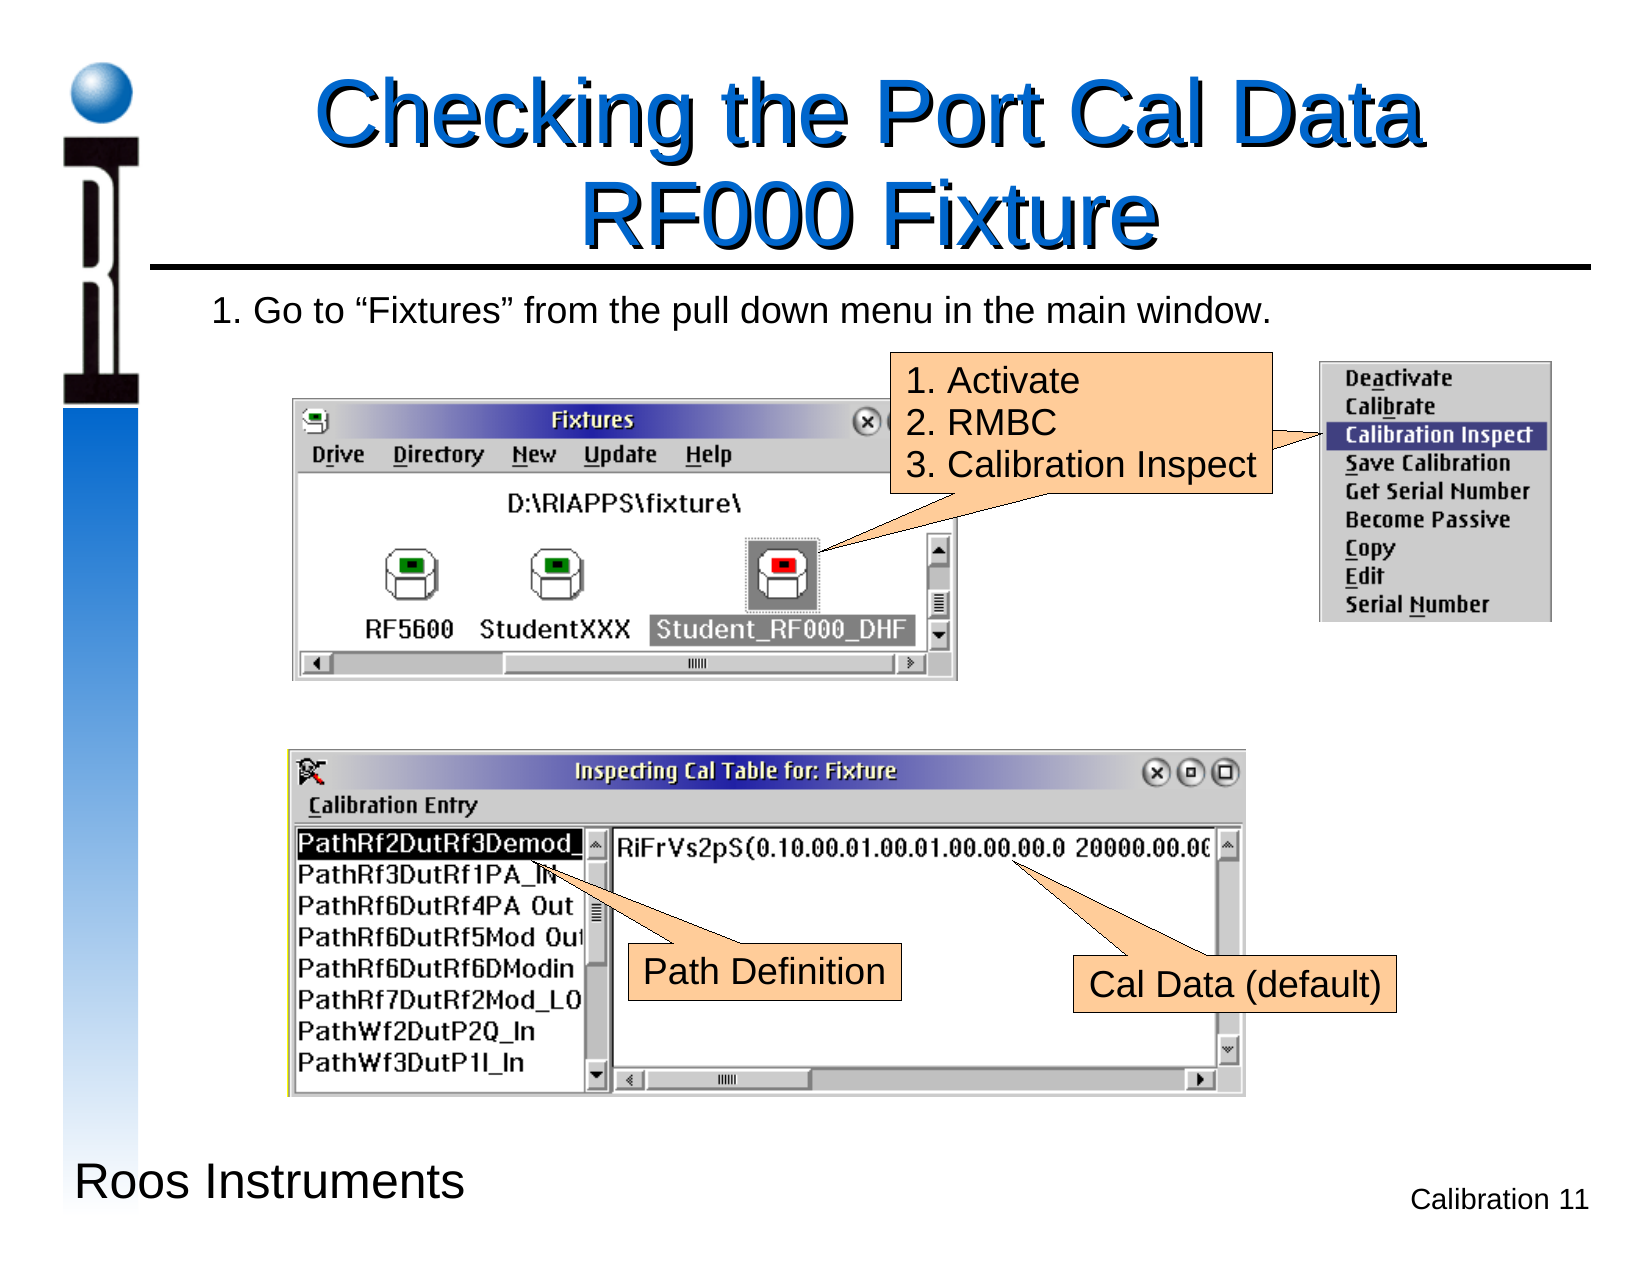

# Checking the Port Cal Data RF000 Fixture
1. Go to “Fixtures” from the pull down menu in the main window.
1. Activate
2. RMBC
3. Calibration Inspect
Path Definition
Cal Data (default)
11